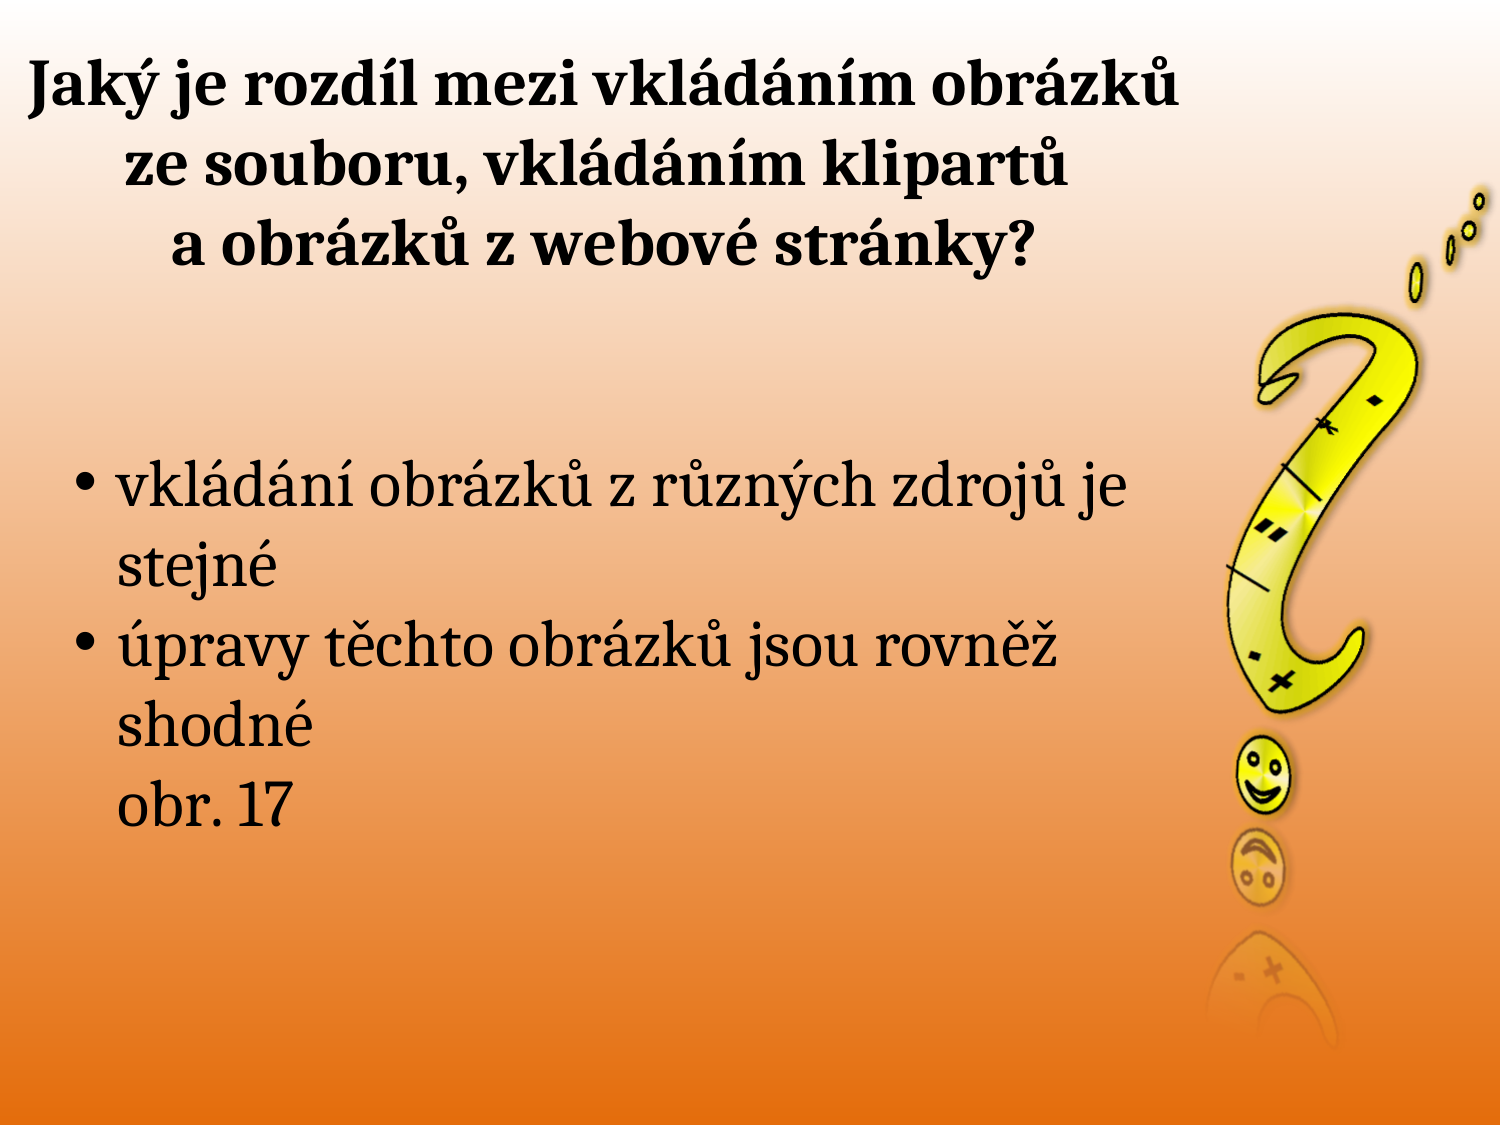

Jaký je rozdíl mezi vkládáním obrázků ze souboru, vkládáním klipartů
a obrázků z webové stránky?
vkládání obrázků z různých zdrojů je stejné
úpravy těchto obrázků jsou rovněž shodné
	obr. 17